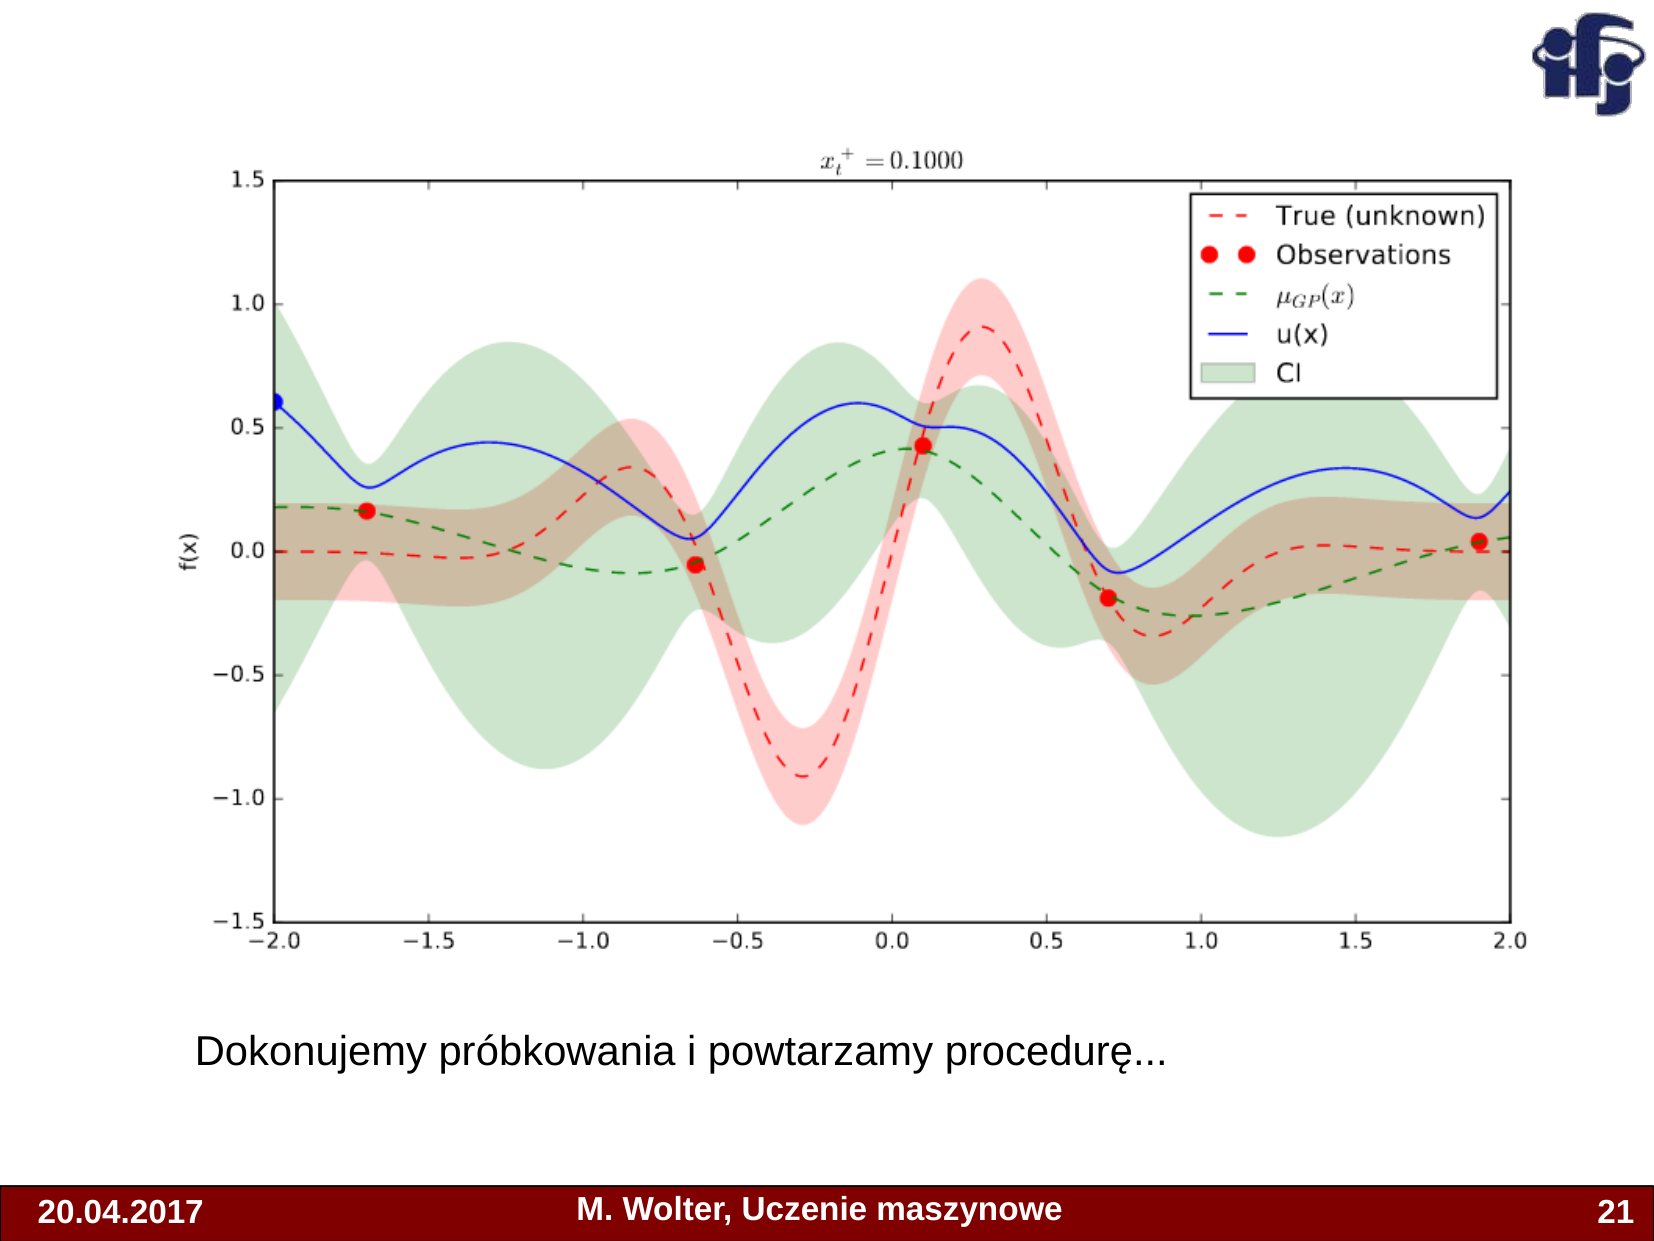

Dokonujemy próbkowania i powtarzamy procedurę...
9.03.2017
Machine Learning, M. Wolter